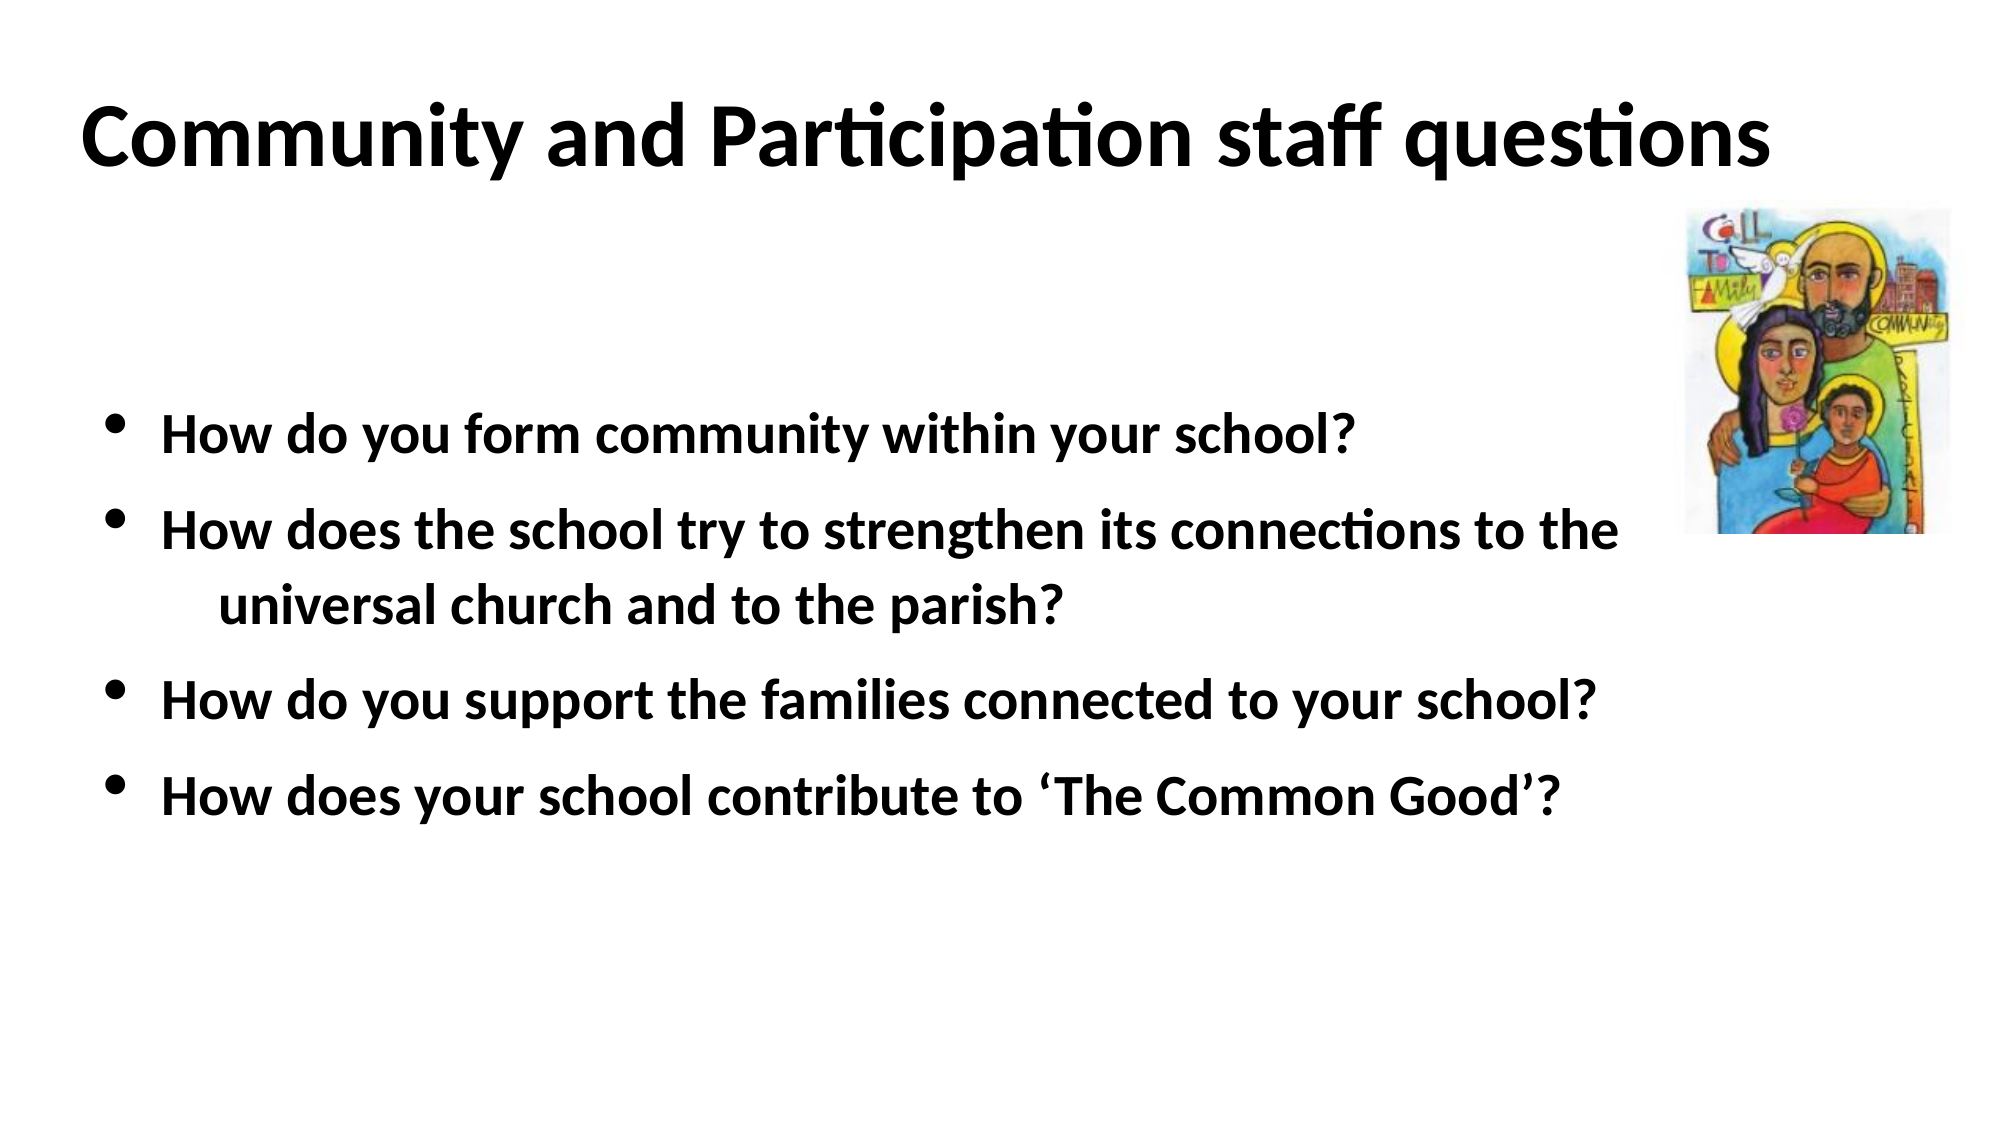

Community and Participation staff questions
# How do you form community within your school?
How does the school try to strengthen its connections to the universal church and to the parish?
How do you support the families connected to your school?
How does your school contribute to ‘The Common Good’?